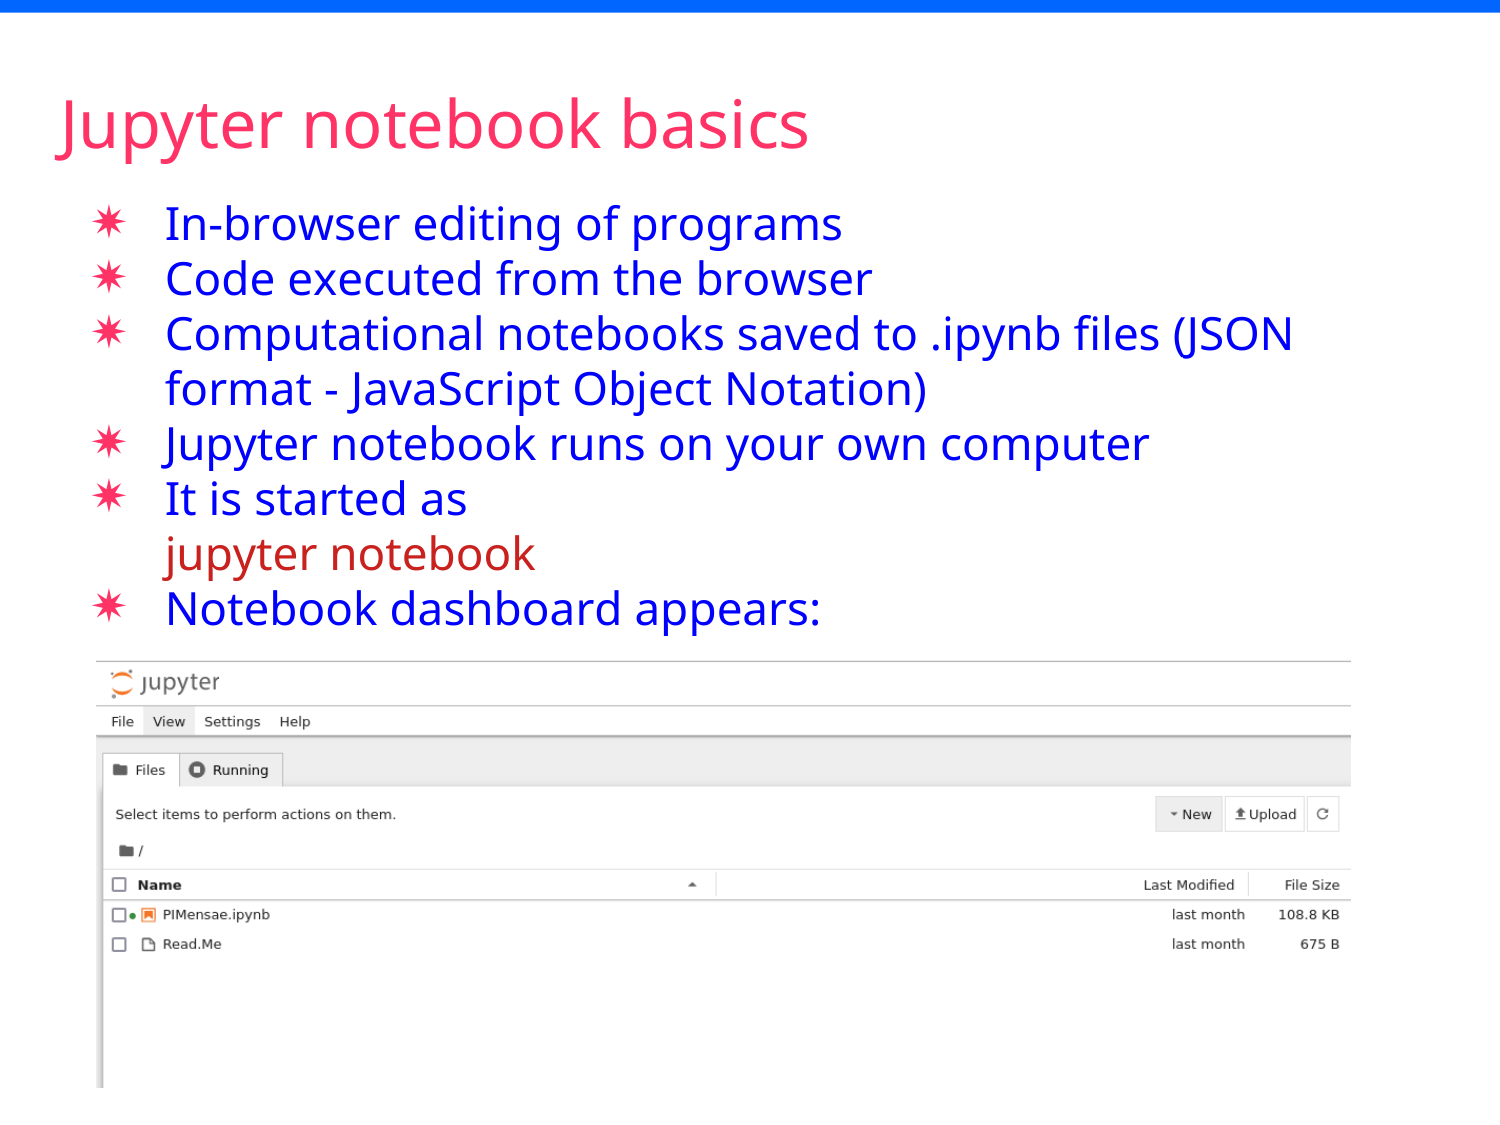

Jupyter notebook basics
In-browser editing of programs
Code executed from the browser
Computational notebooks saved to .ipynb files (JSON format - JavaScript Object Notation)
Jupyter notebook runs on your own computer
It is started as
jupyter notebook
Notebook dashboard appears:
5